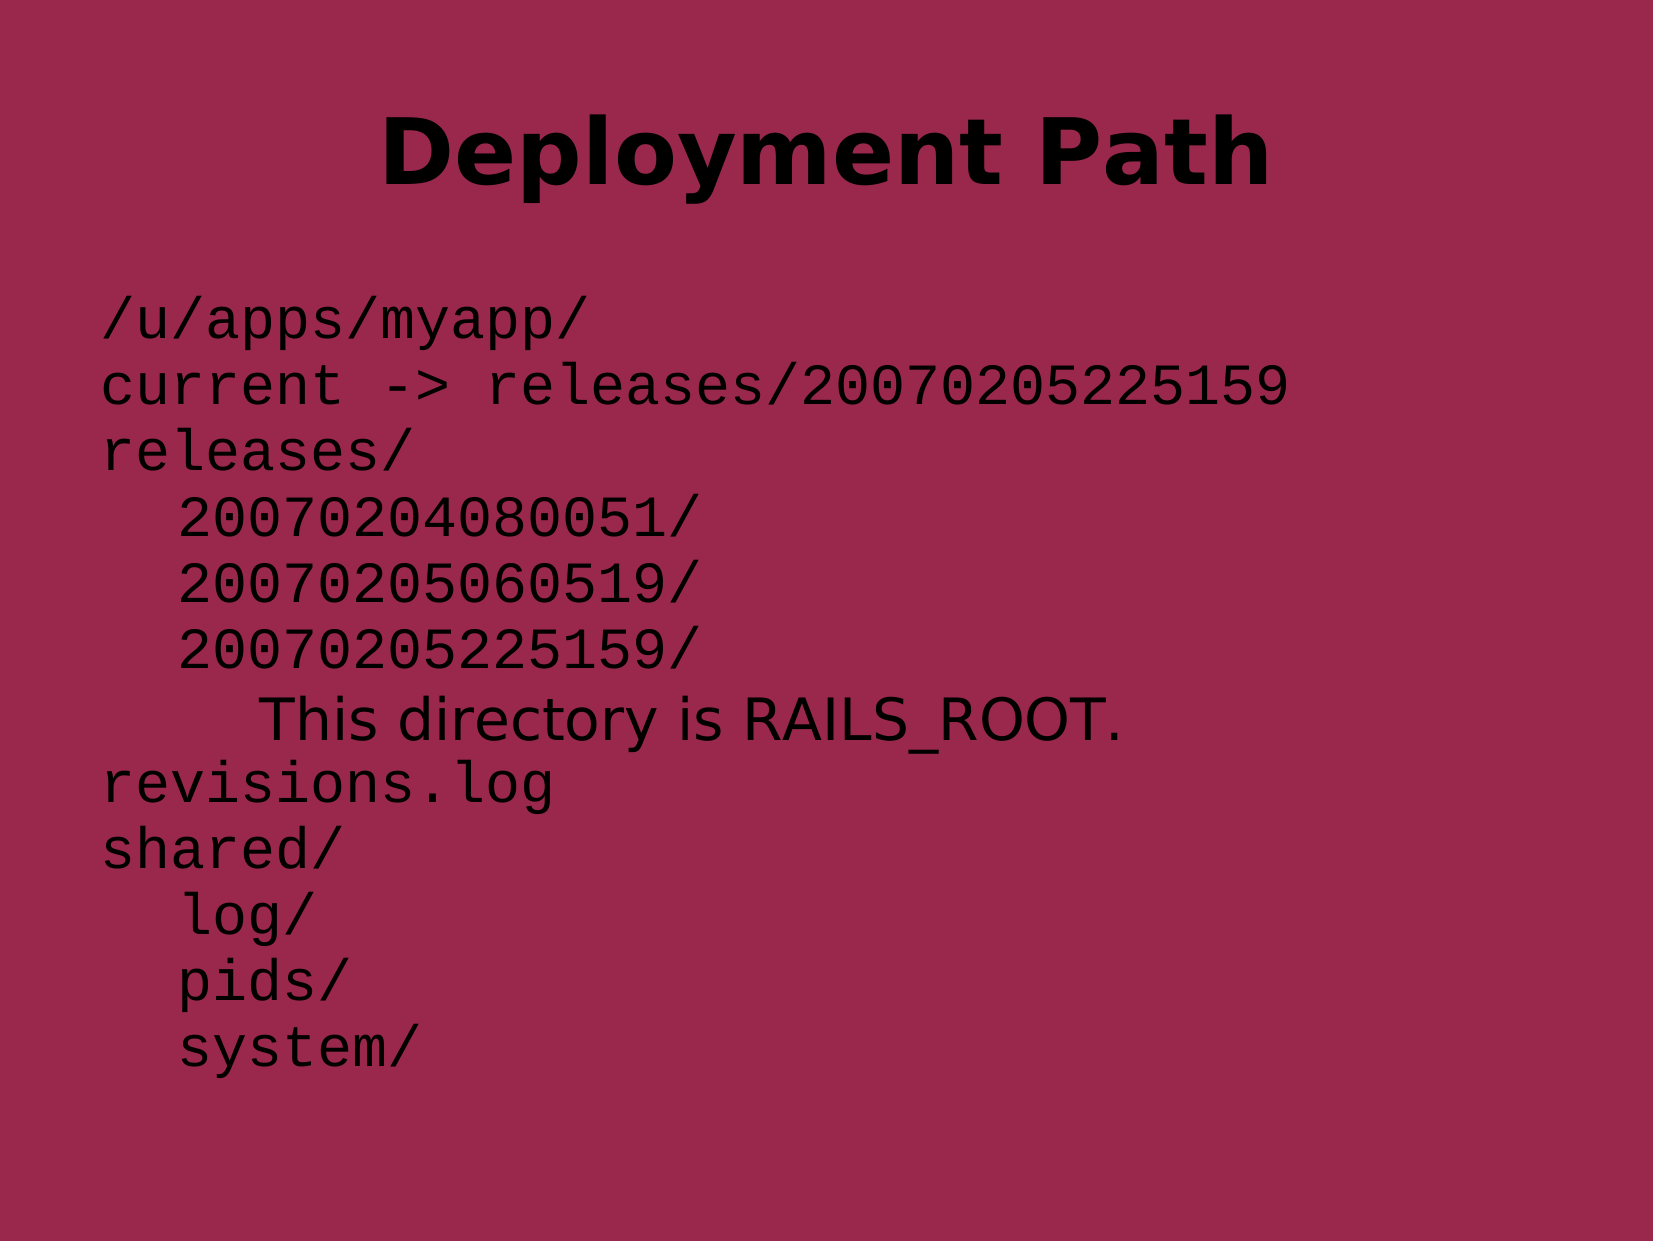

# Deployment Path
/u/apps/myapp/
current -> releases/20070205225159
releases/
20070204080051/
20070205060519/
20070205225159/
This directory is RAILS_ROOT.
revisions.log
shared/
log/
pids/
system/